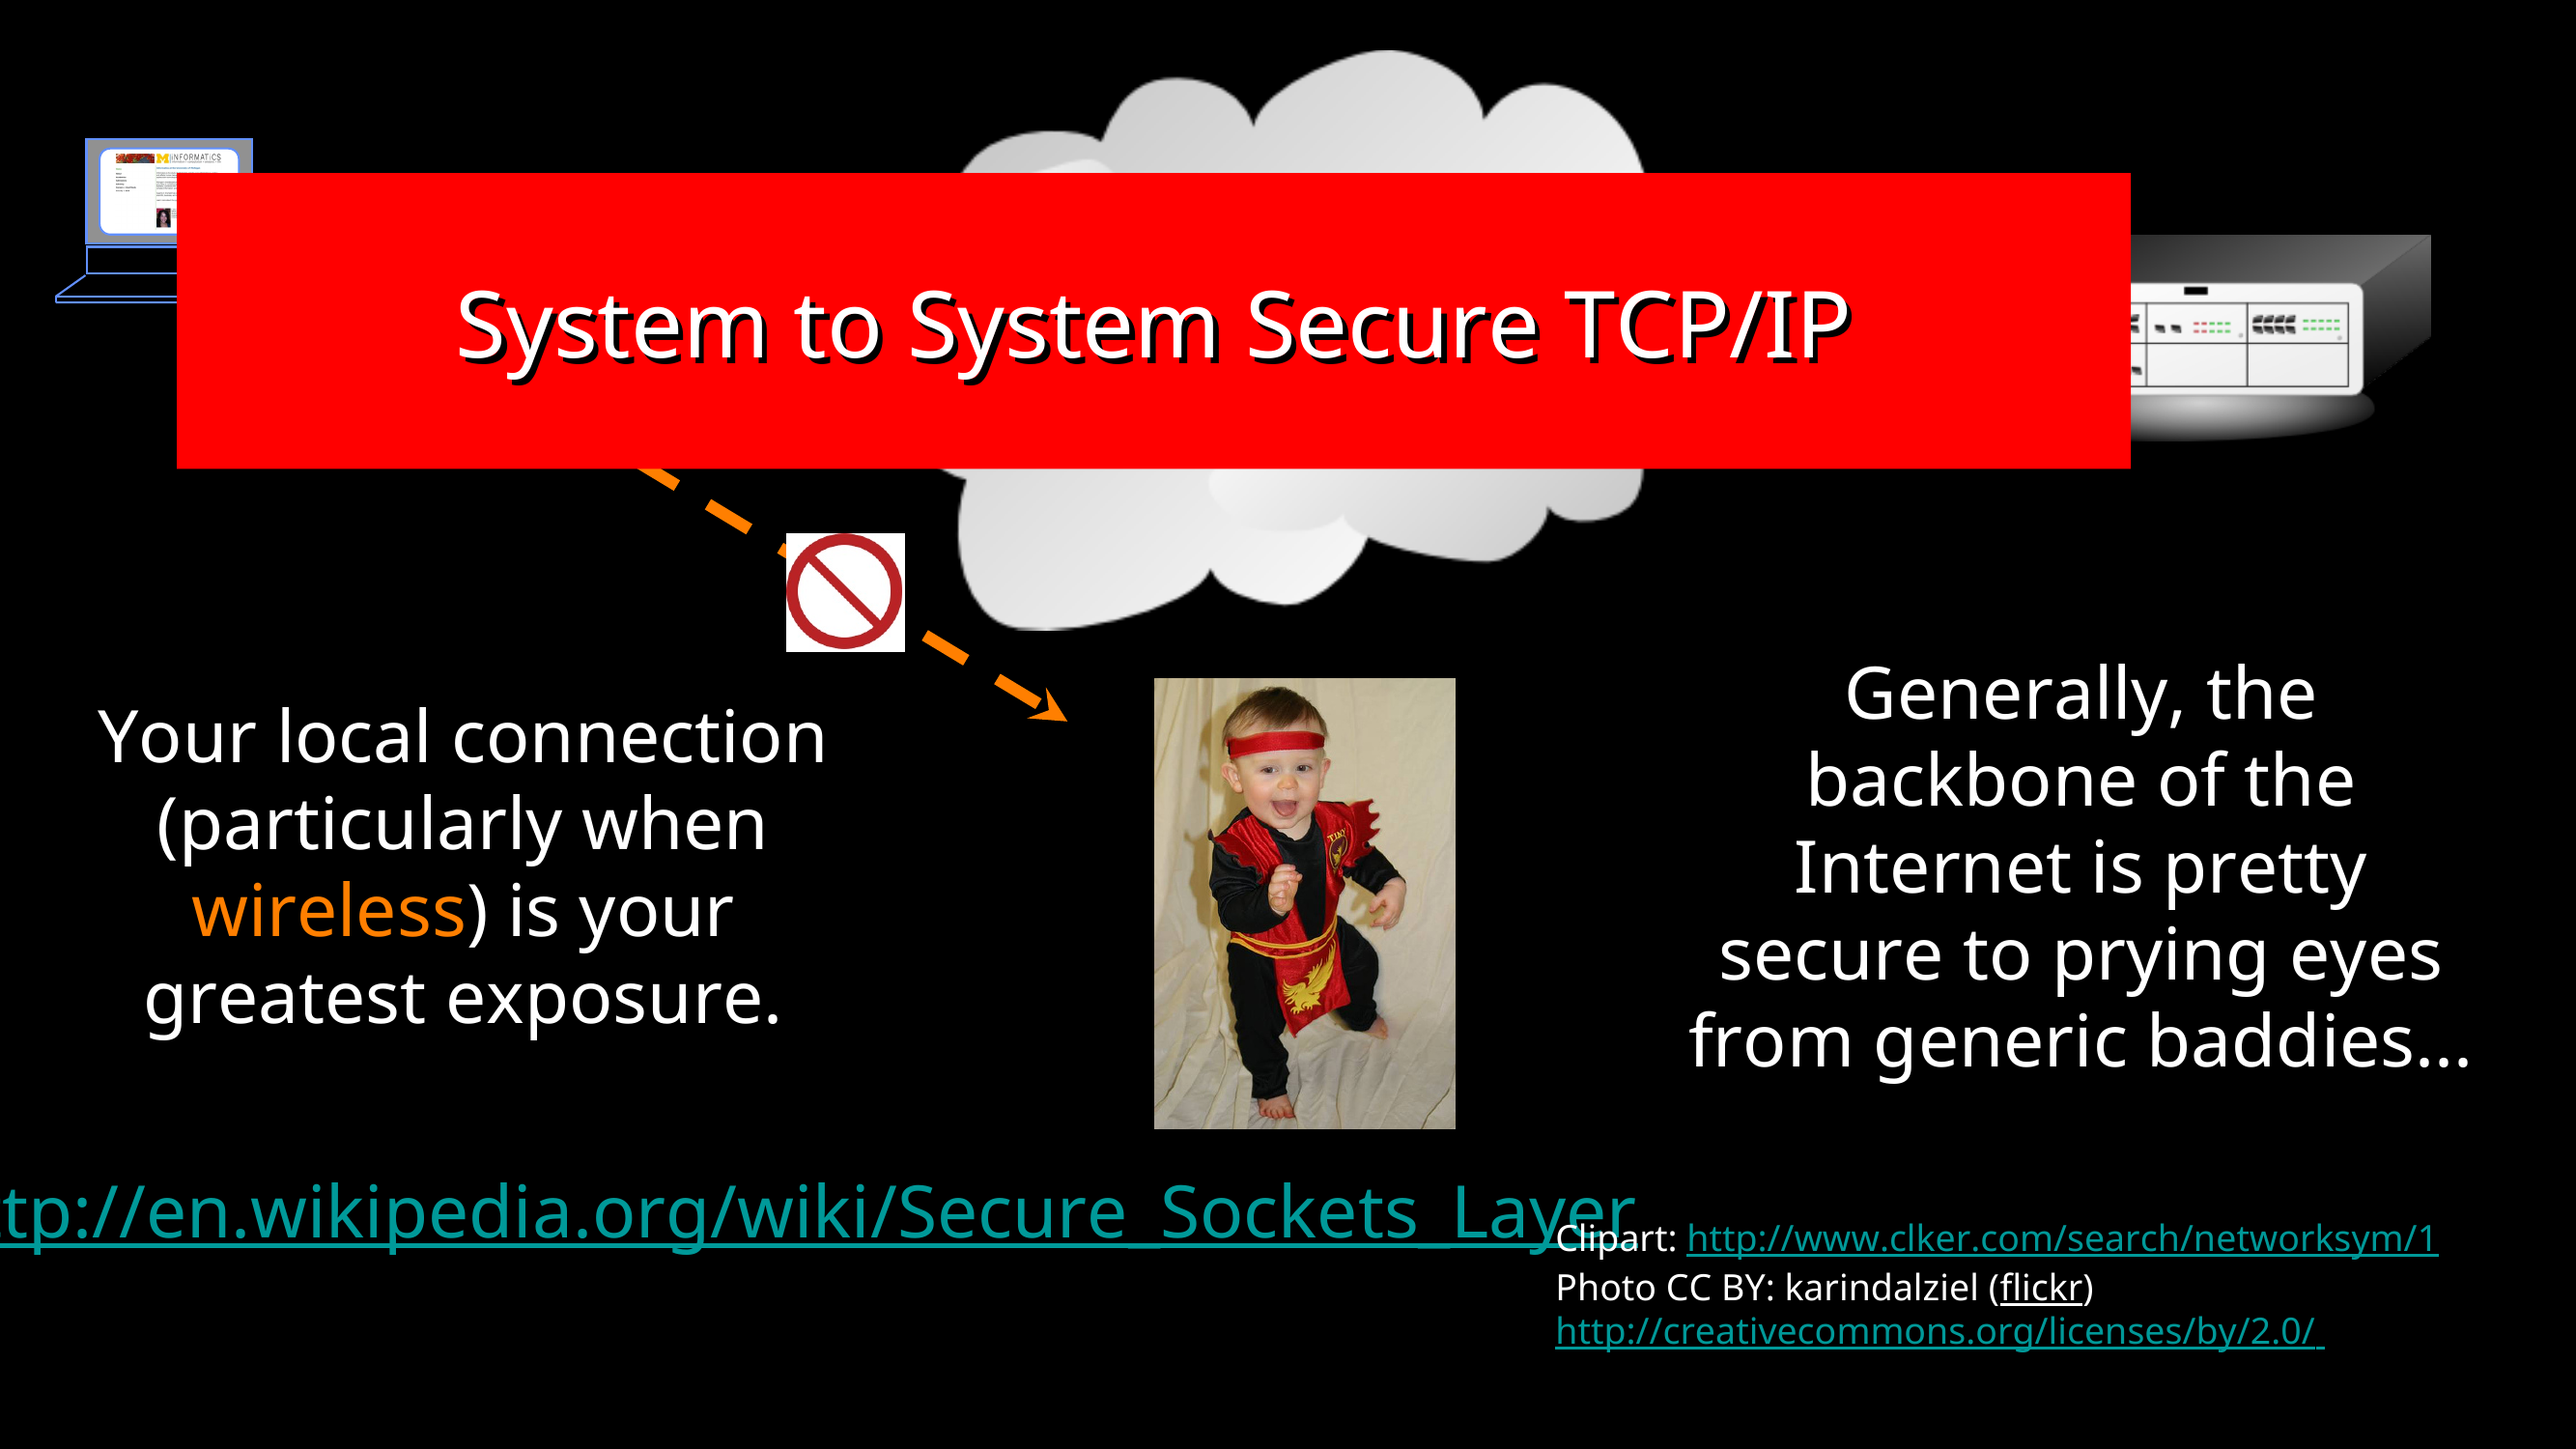

System to System Secure TCP/IP
TCP/IP
Your local connection (particularly when wireless) is your greatest exposure.
Generally, the backbone of the Internet is pretty secure to prying eyes from generic baddies...
Clipart: http://www.clker.com/search/networksym/1
Photo CC BY: karindalziel (flickr)
http://creativecommons.org/licenses/by/2.0/
http://en.wikipedia.org/wiki/Secure_Sockets_Layer